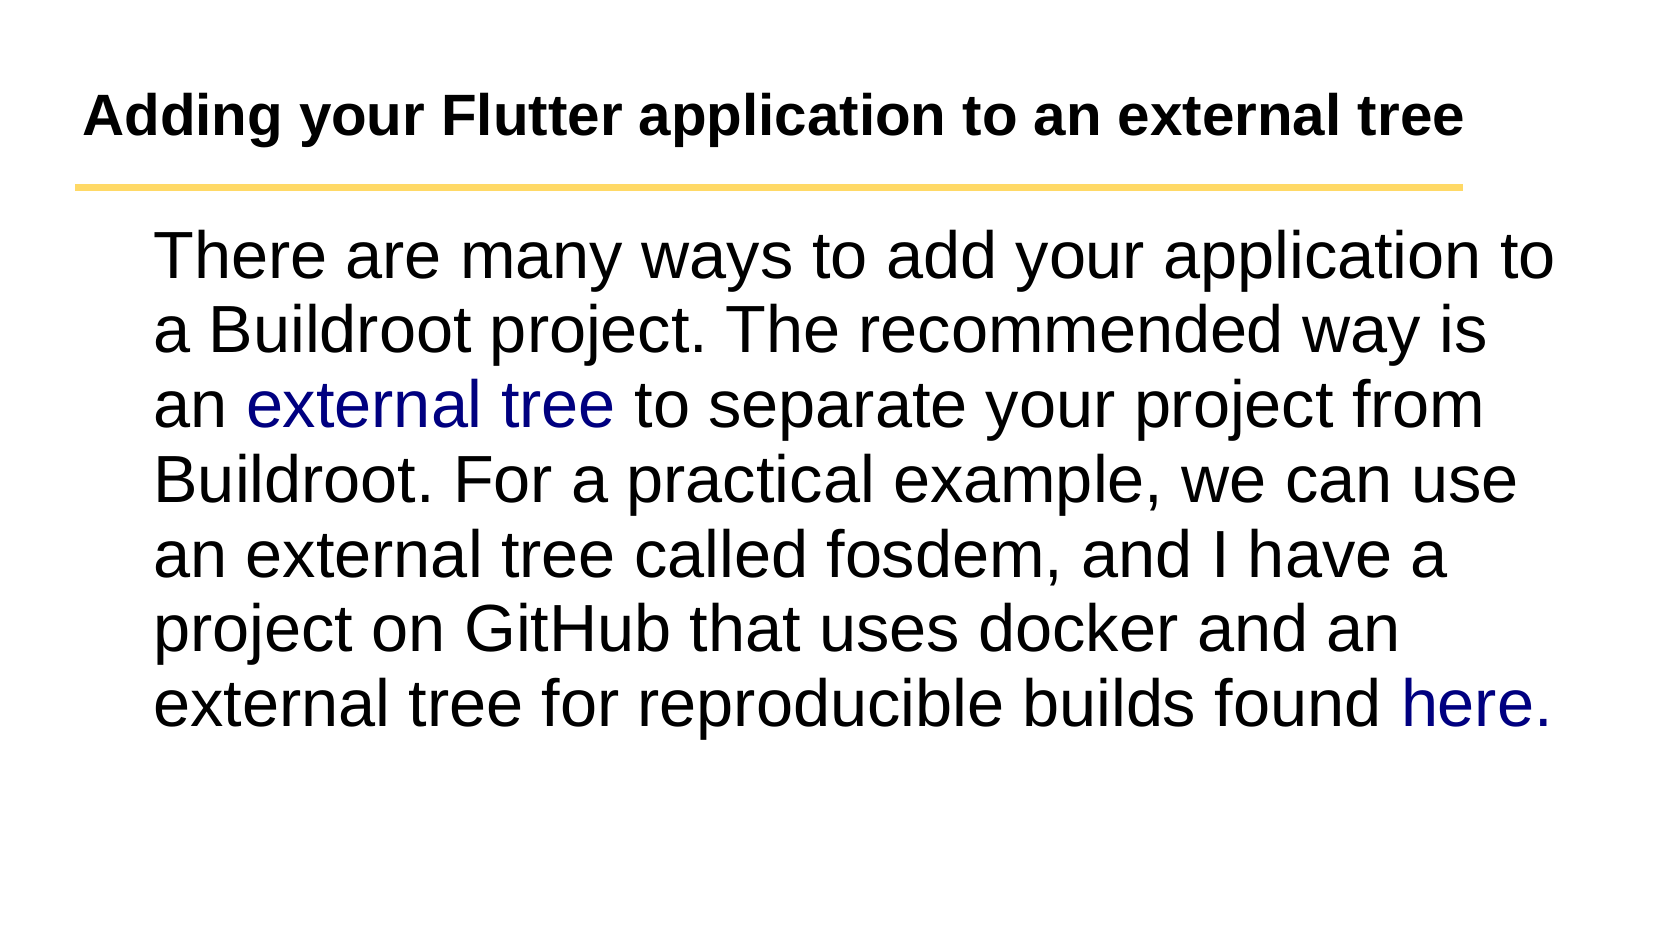

# Adding your Flutter application to an external tree
There are many ways to add your application to a Buildroot project. The recommended way is an external tree to separate your project from Buildroot. For a practical example, we can use an external tree called fosdem, and I have a project on GitHub that uses docker and an external tree for reproducible builds found here.